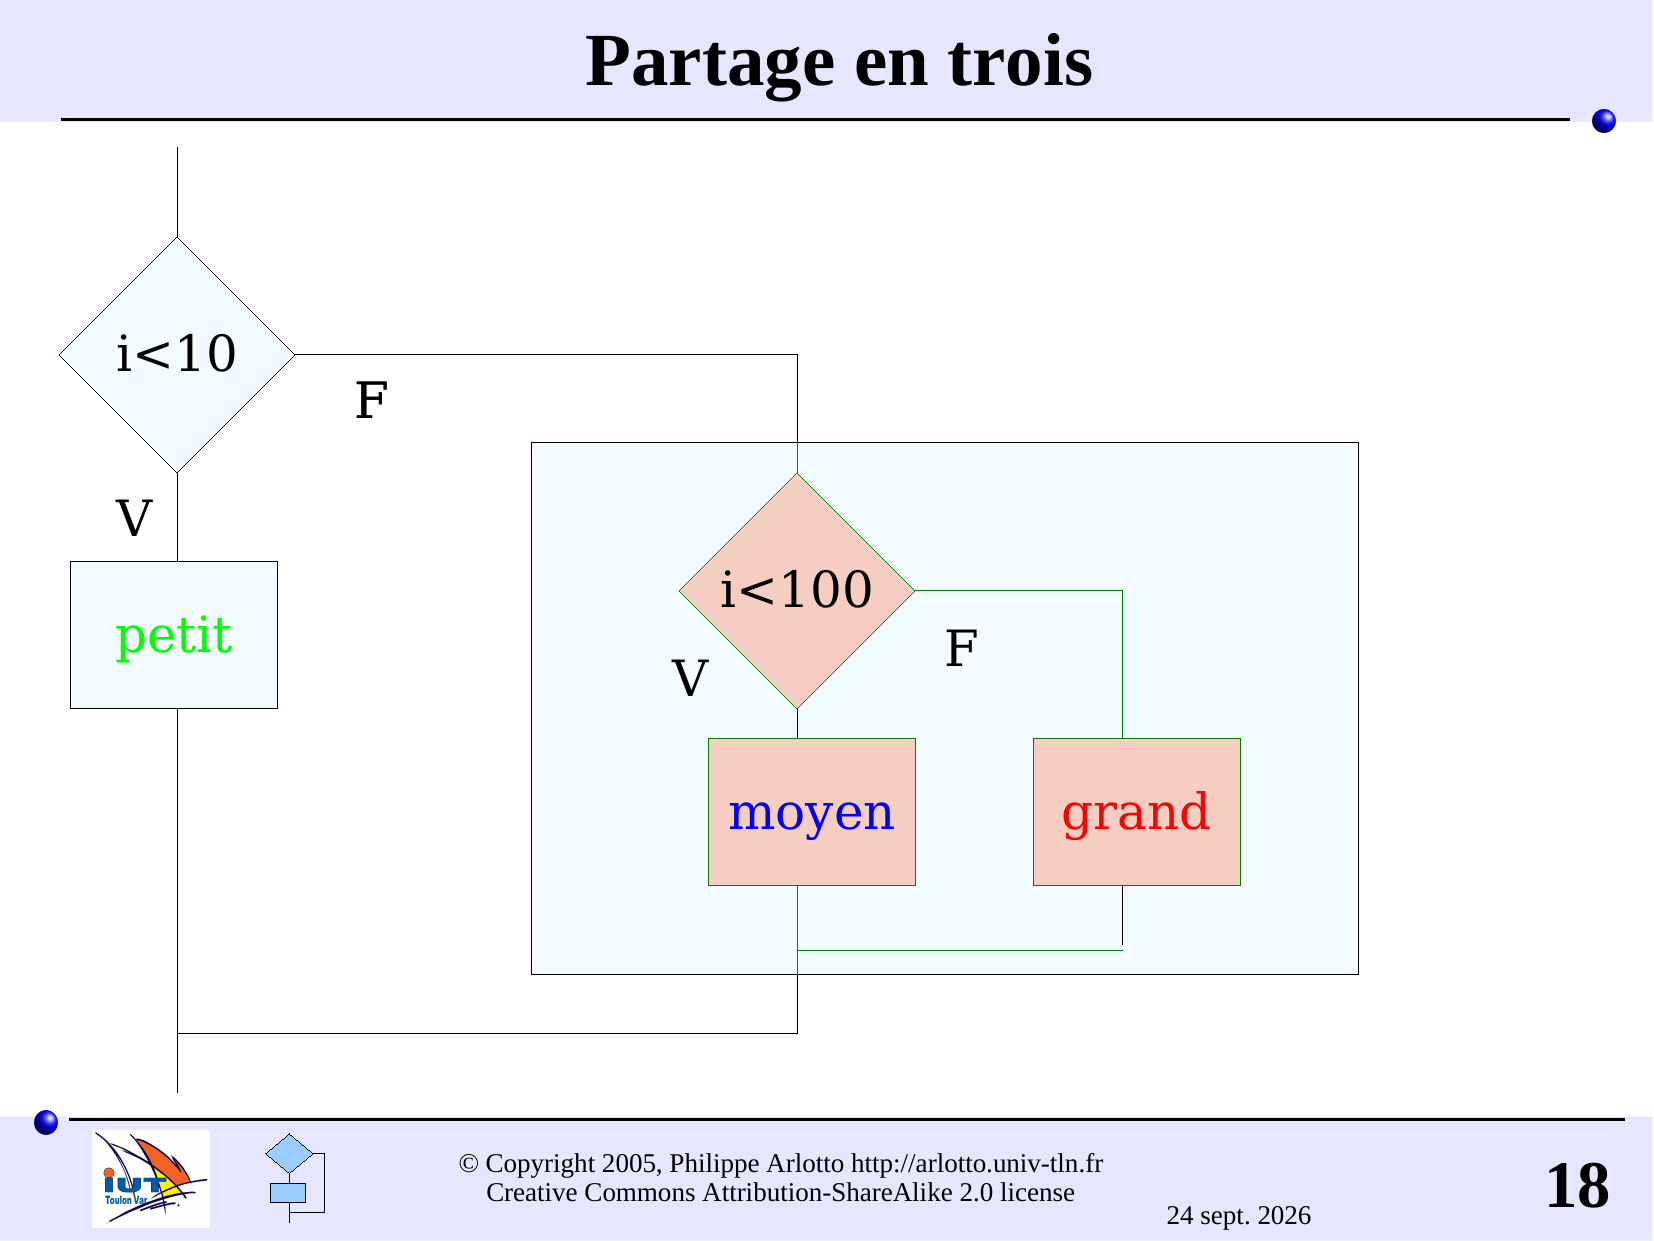

# Partage en trois
i<10
F
F
i<100
V
petit
F
V
moyen
grand